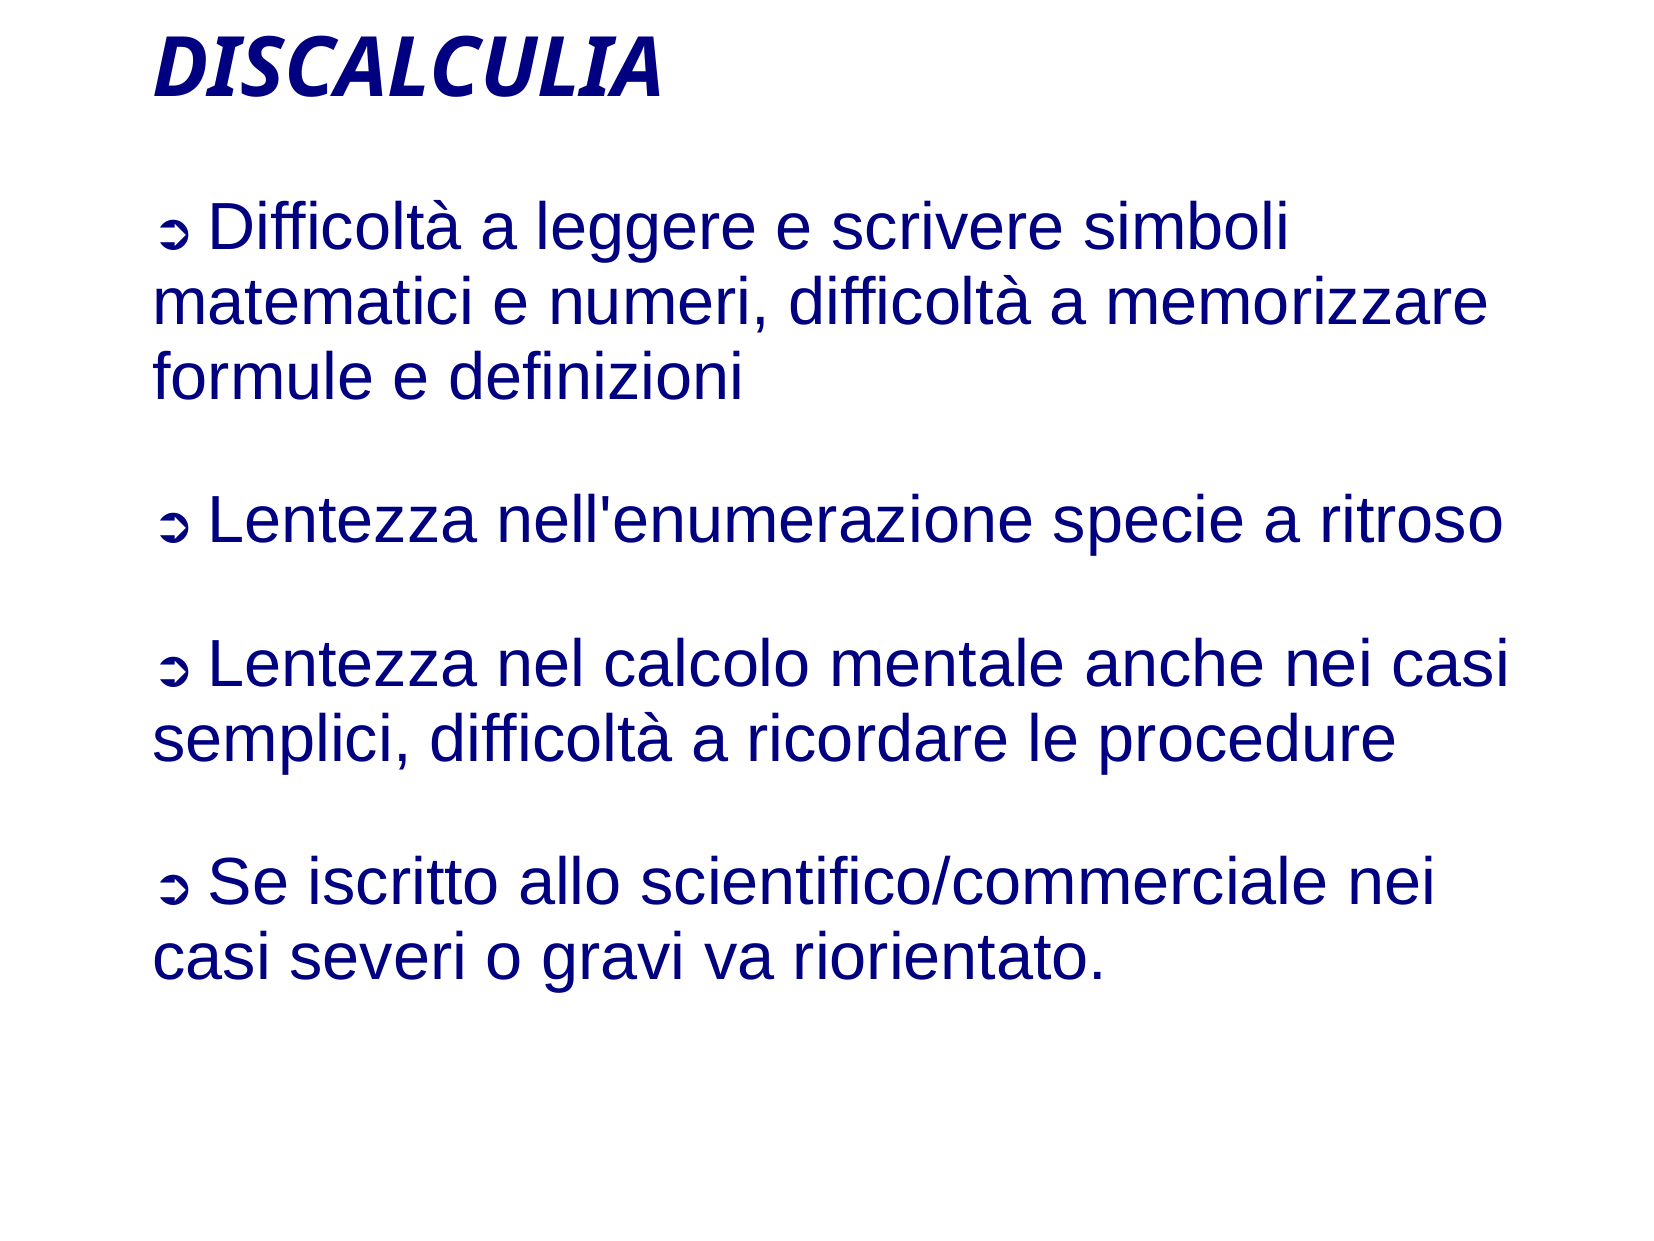

DISCALCULIA
➲ Difficoltà a leggere e scrivere simboli matematici e numeri, difficoltà a memorizzare formule e definizioni
➲ Lentezza nell'enumerazione specie a ritroso
➲ Lentezza nel calcolo mentale anche nei casi
semplici, difficoltà a ricordare le procedure
➲ Se iscritto allo scientifico/commerciale nei casi severi o gravi va riorientato.